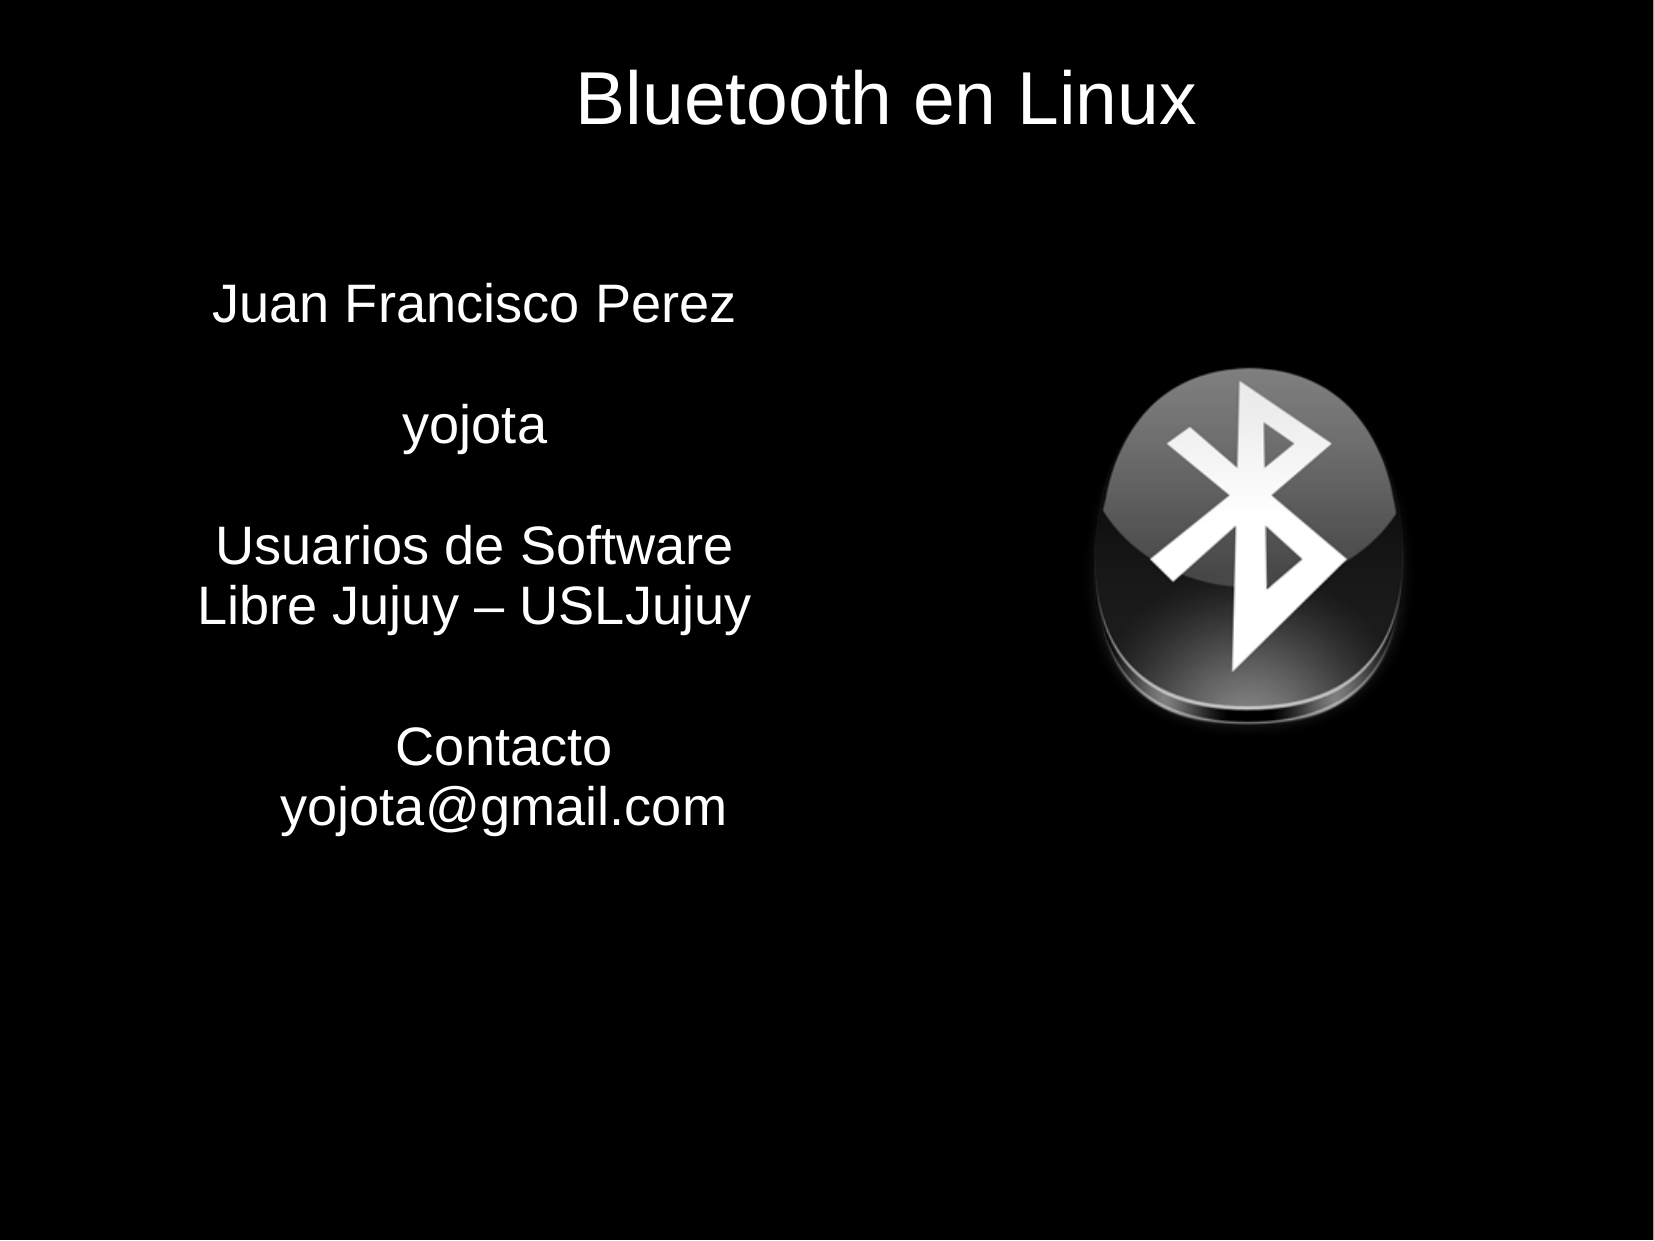

Bluetooth en Linux
Juan Francisco Perez
yojota
Usuarios de Software
Libre Jujuy – USLJujuy
Contacto
yojota@gmail.com